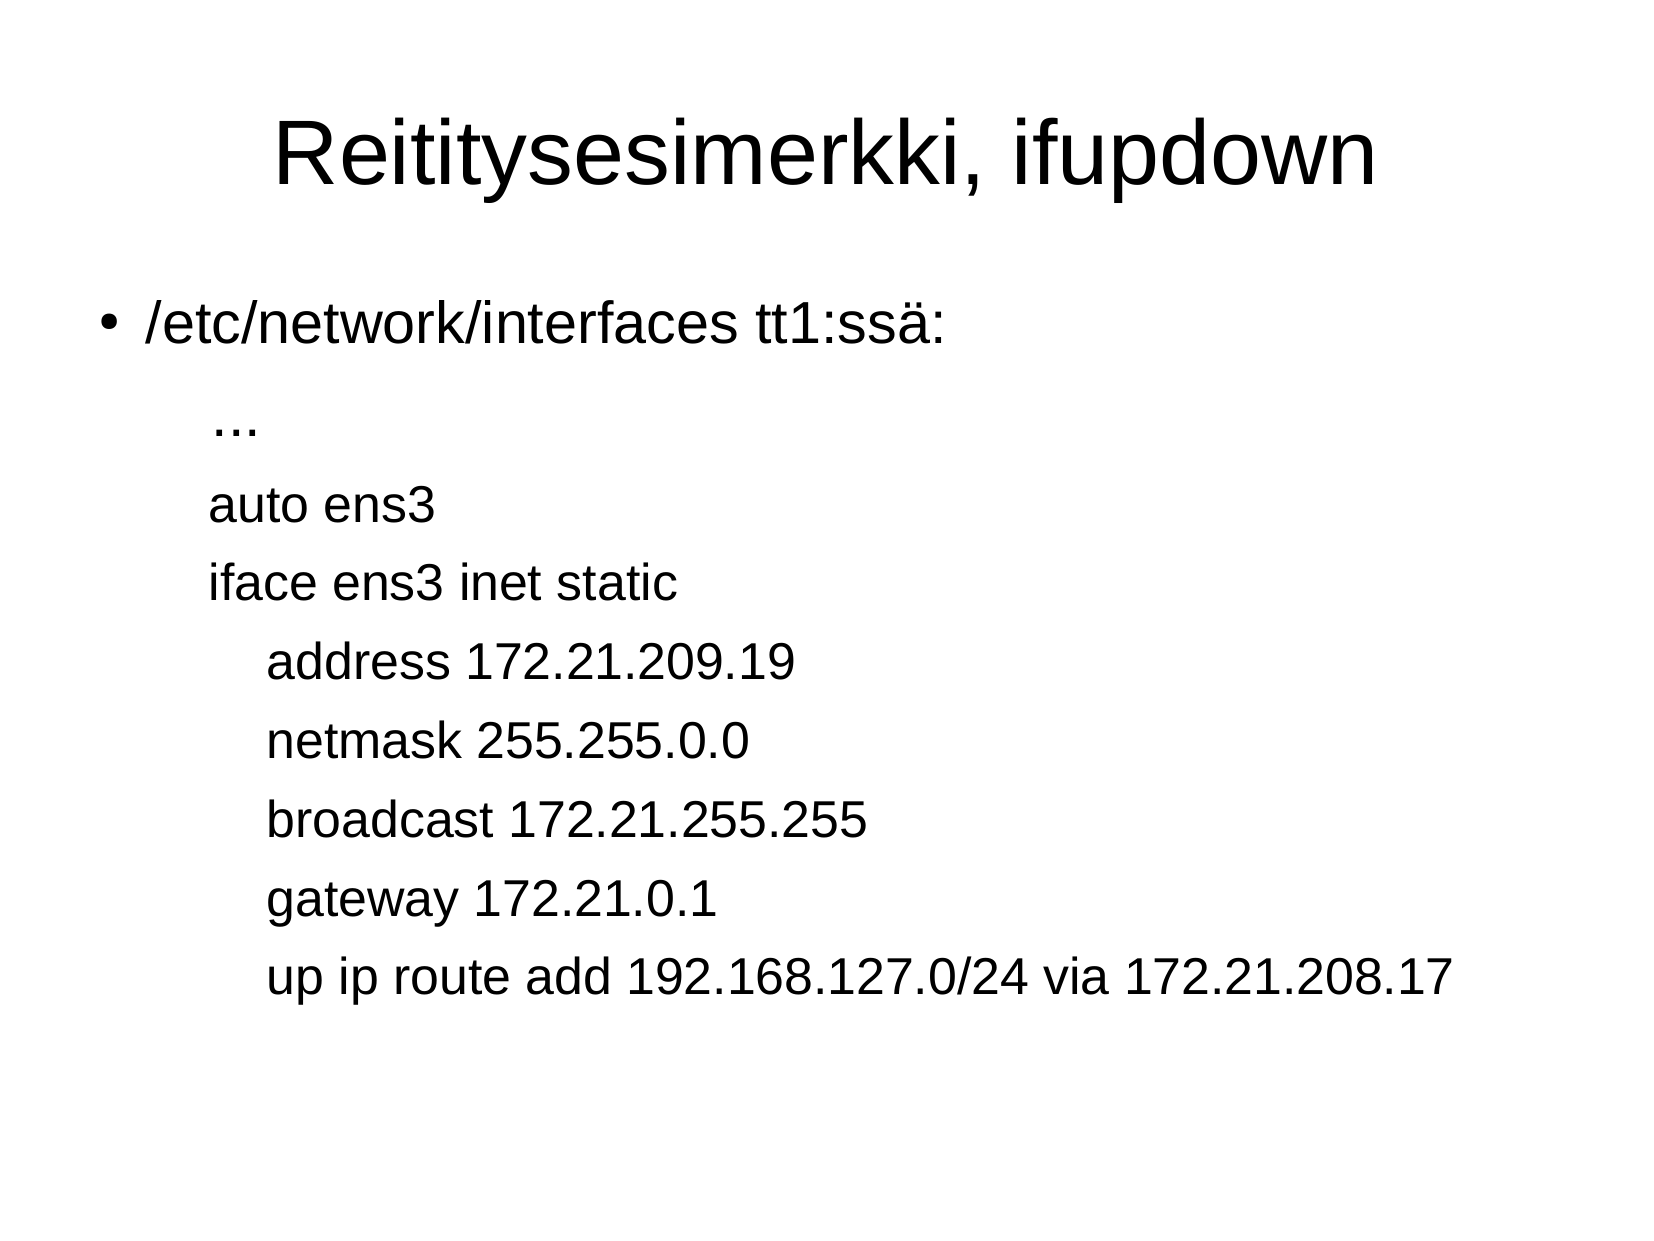

# Reititysesimerkki, ifupdown
/etc/network/interfaces tt1:ssä:
 ...
auto ens3
iface ens3 inet static
 address 172.21.209.19
 netmask 255.255.0.0
 broadcast 172.21.255.255
 gateway 172.21.0.1
 up ip route add 192.168.127.0/24 via 172.21.208.17